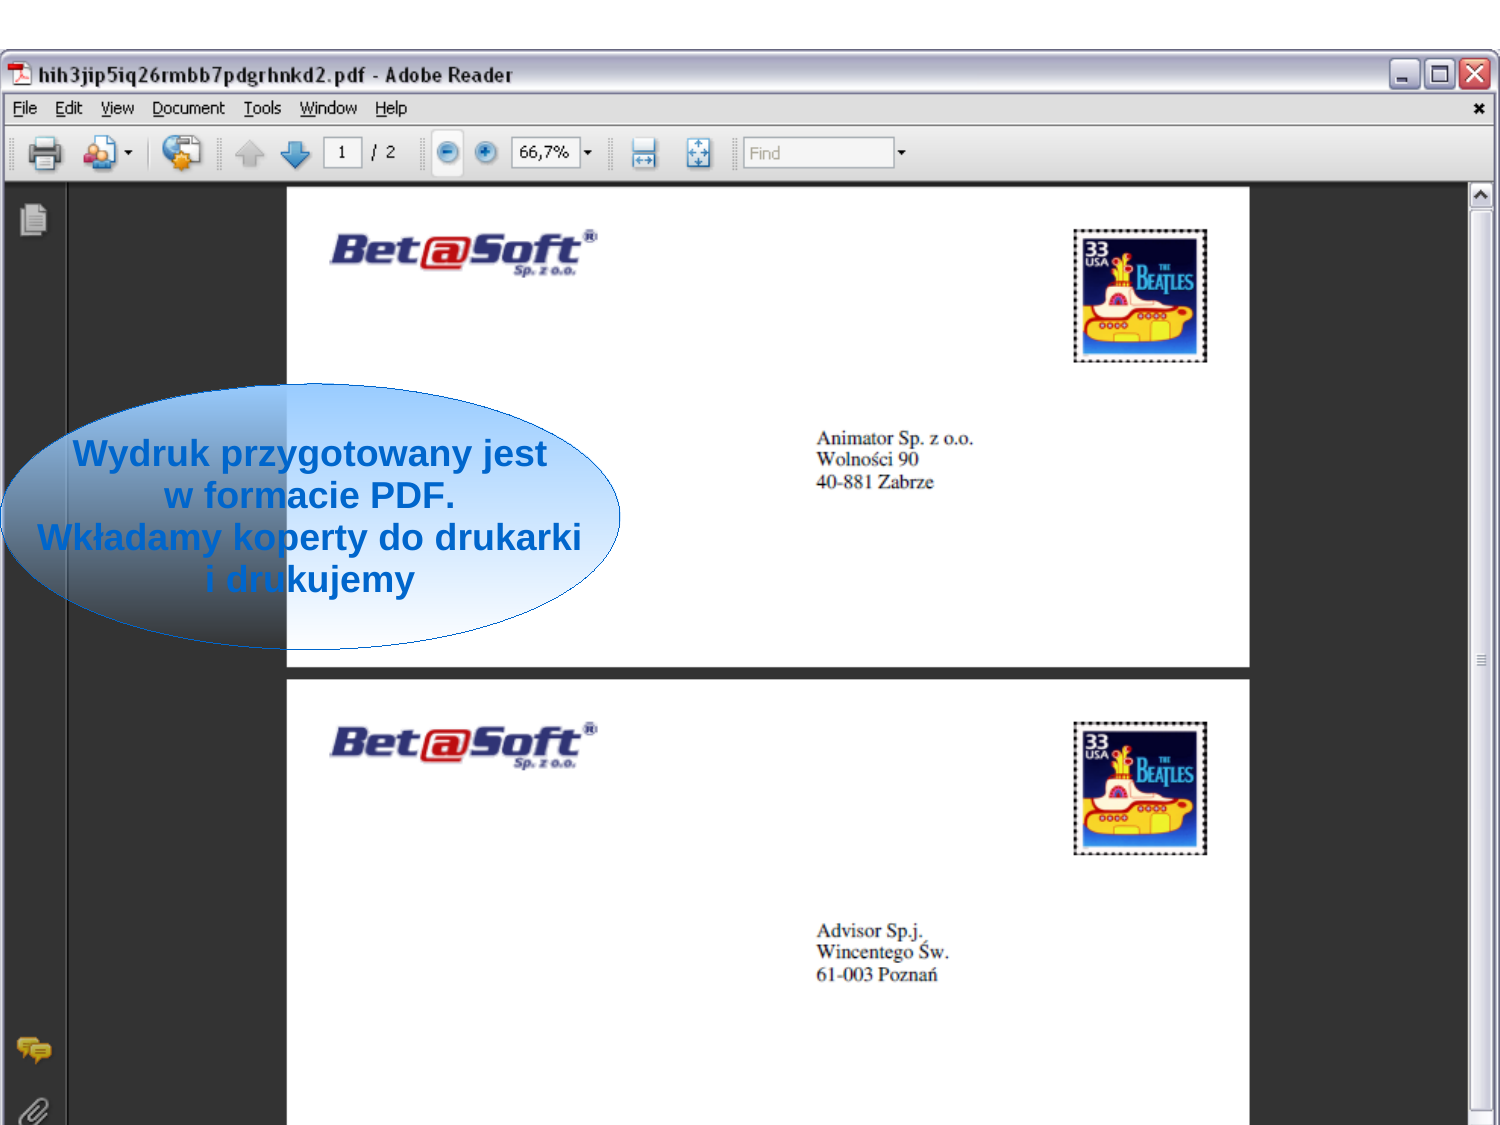

Wydruk przygotowany jest
w formacie PDF.
Wkładamy koperty do drukarki
i drukujemy